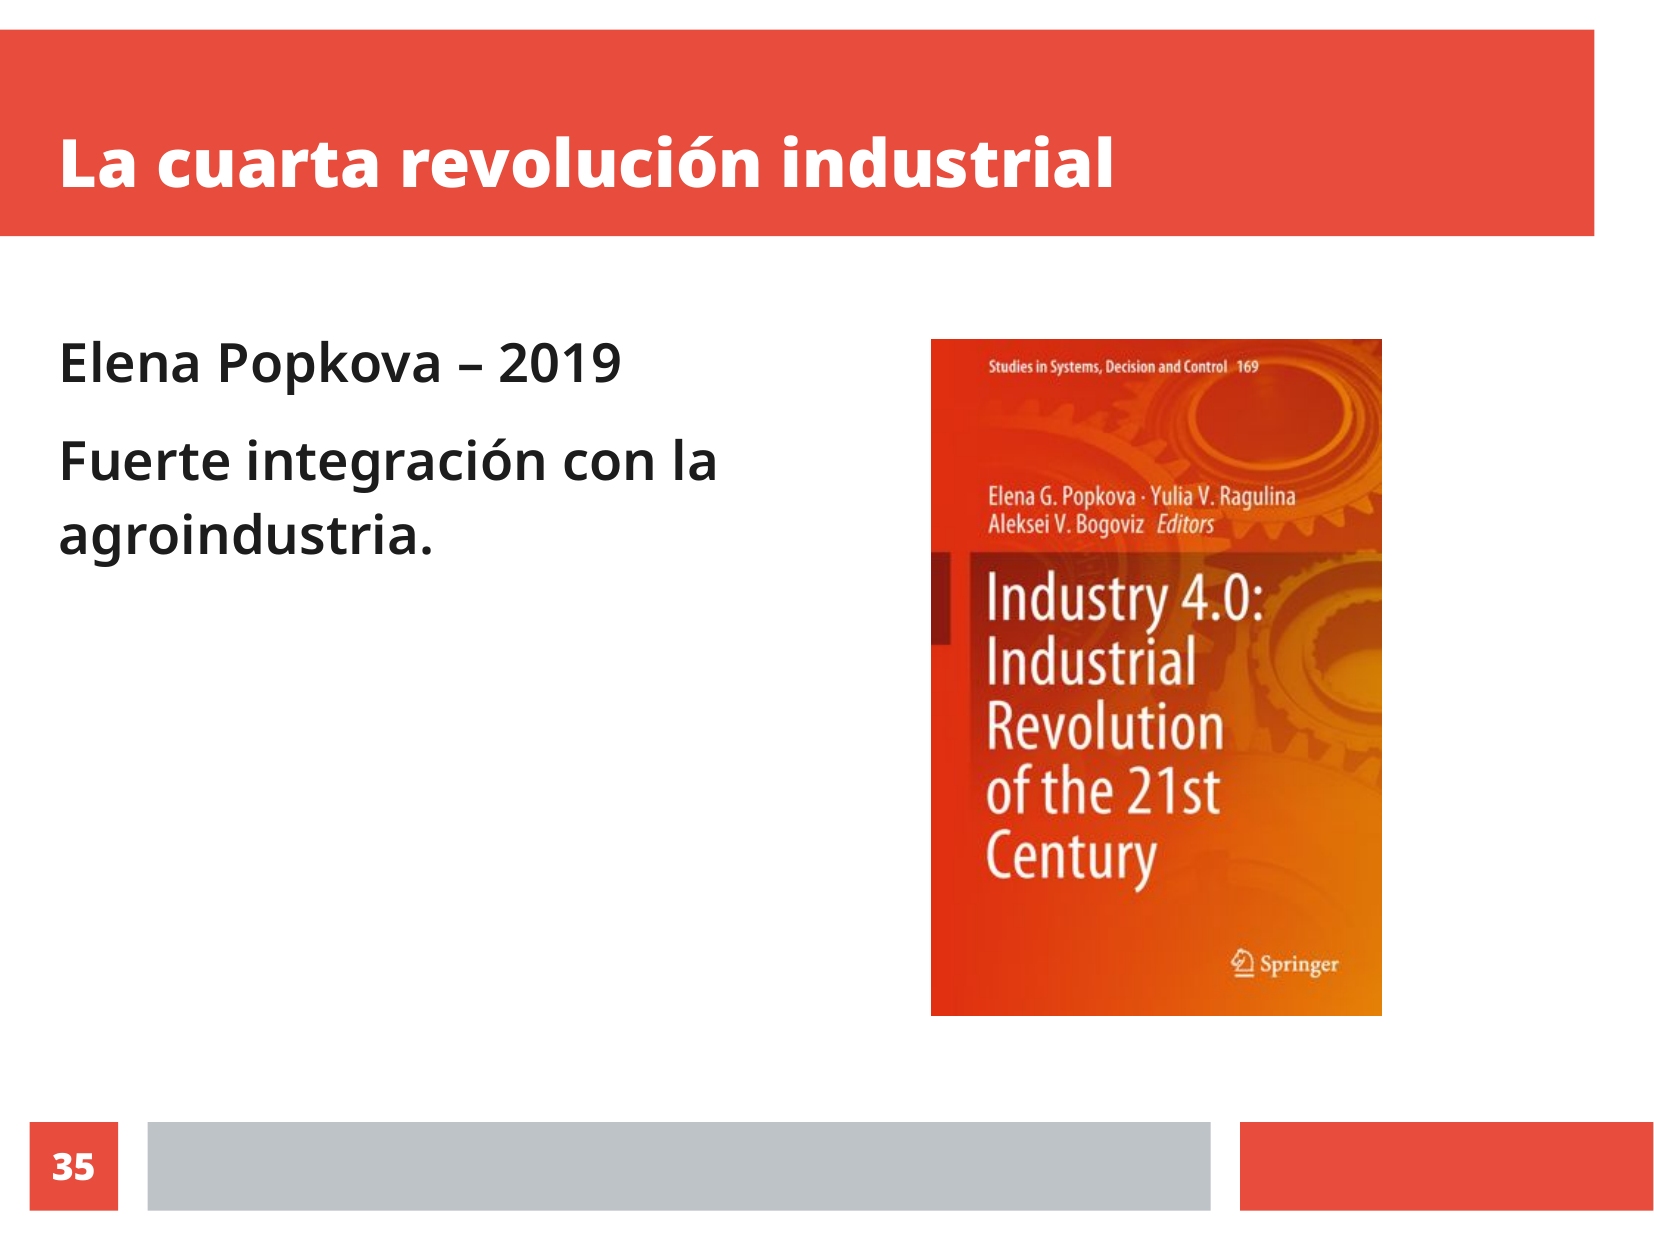

# La cuarta revolución industrial
Elena Popkova – 2019
Fuerte integración con la agroindustria.
35